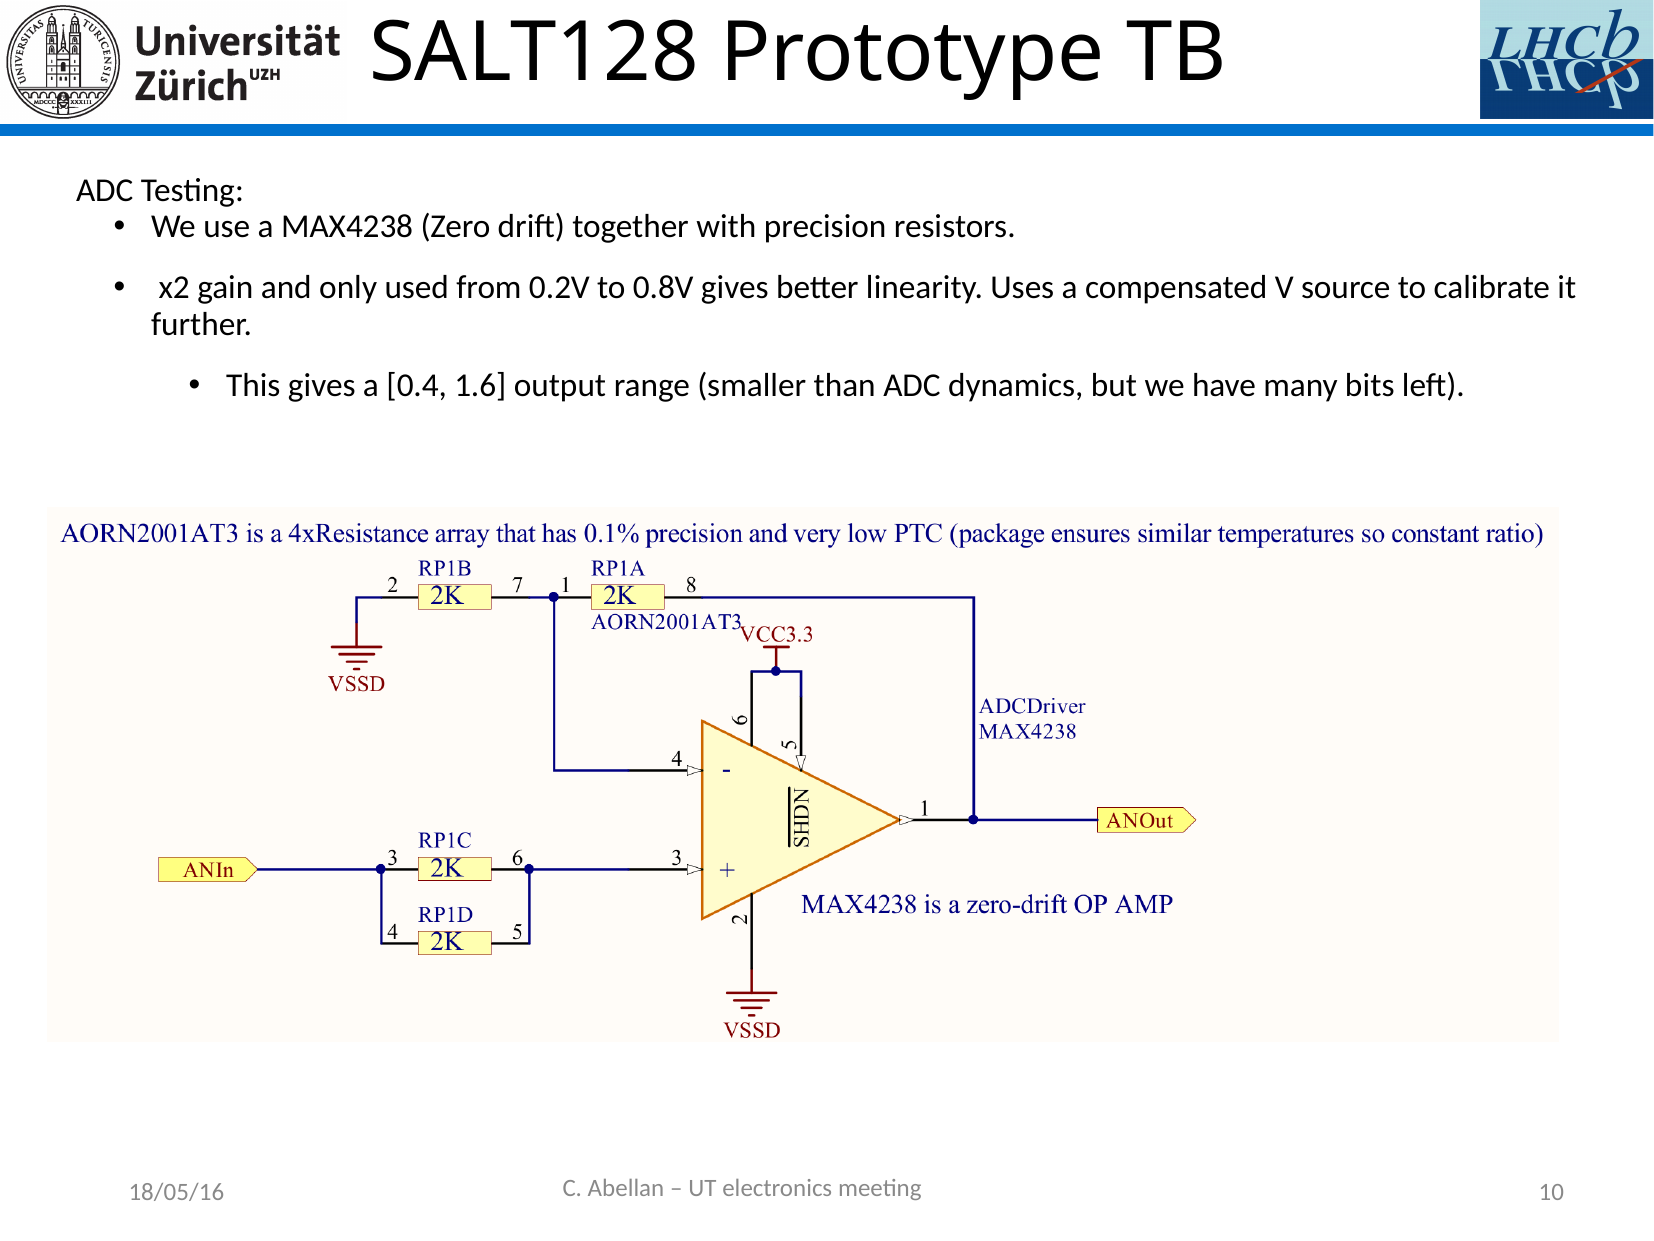

# SALT128 Prototype TB
ADC Testing:
We use a MAX4238 (Zero drift) together with precision resistors.
 x2 gain and only used from 0.2V to 0.8V gives better linearity. Uses a compensated V source to calibrate it further.
This gives a [0.4, 1.6] output range (smaller than ADC dynamics, but we have many bits left).
C. Abellan
30/01/15
10